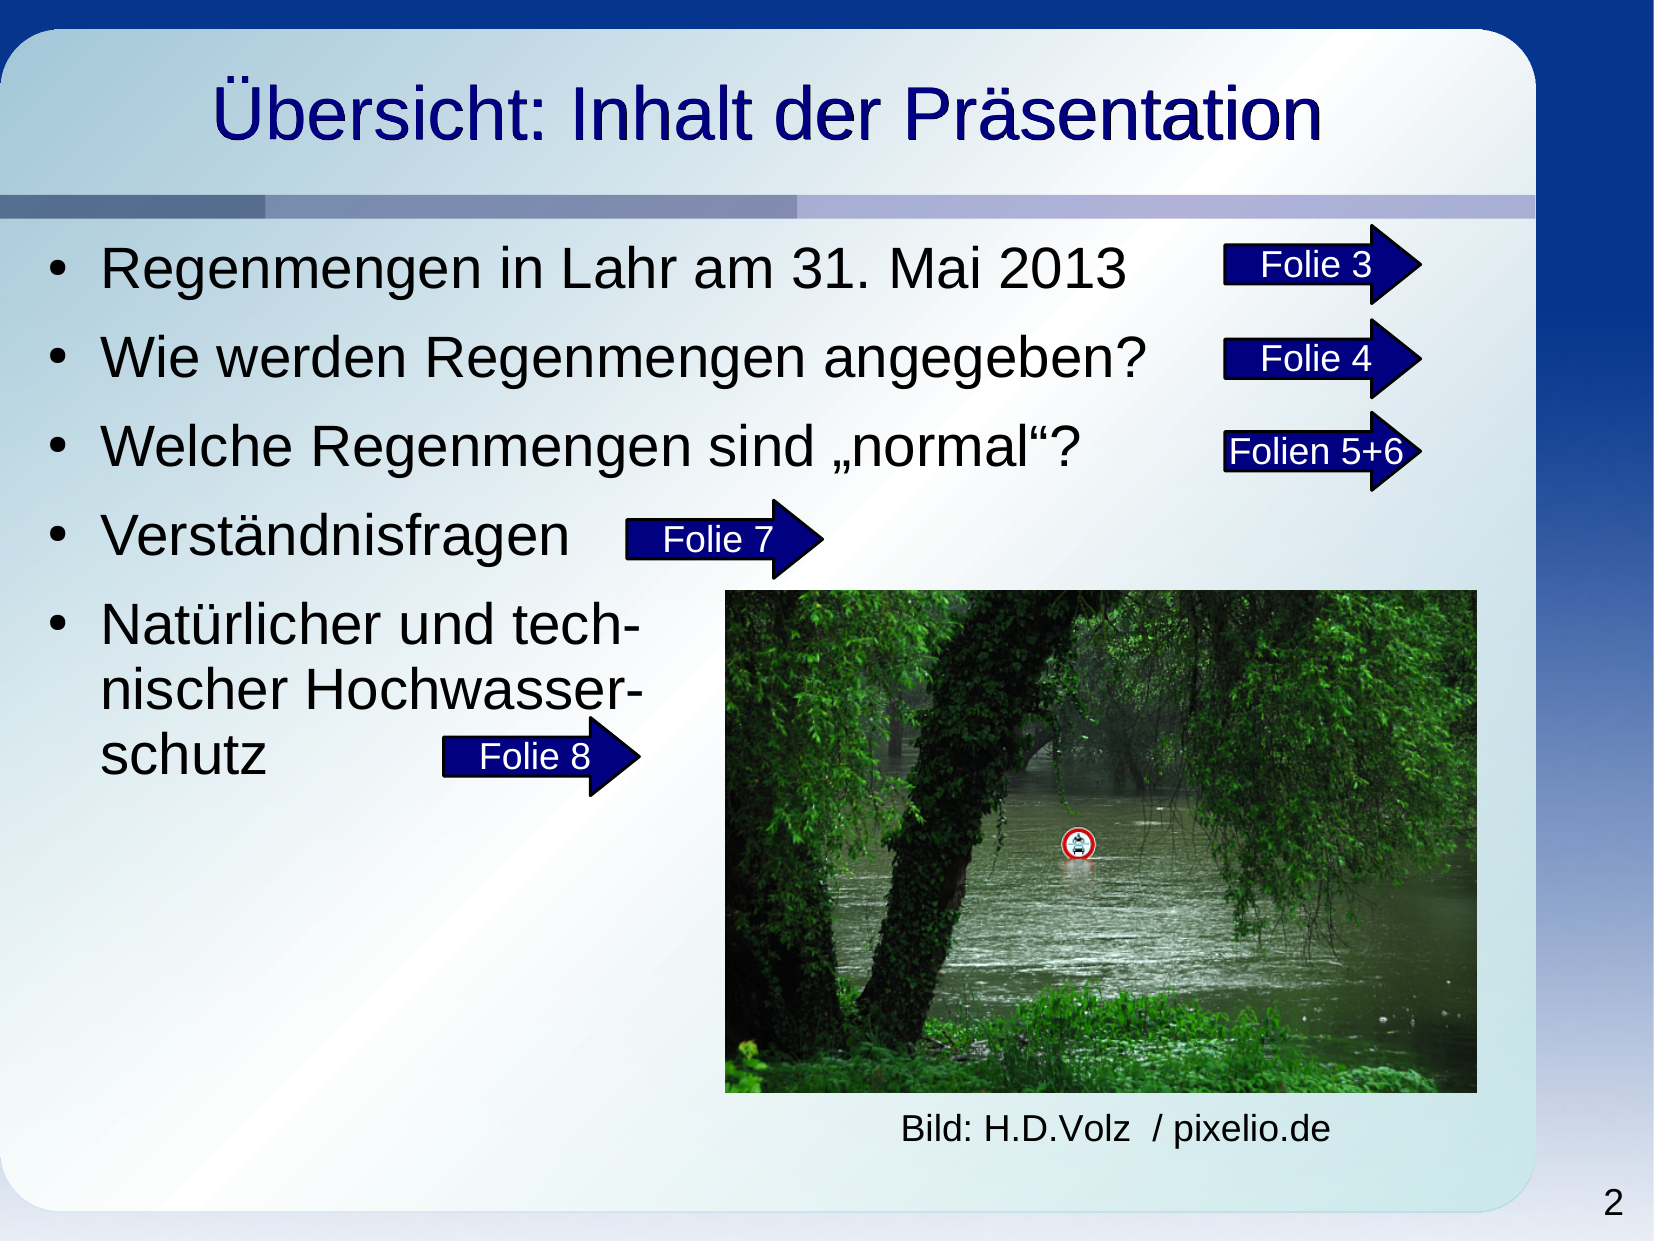

# Übersicht: Inhalt der Präsentation
Folie 3
Regenmengen in Lahr am 31. Mai 2013
Wie werden Regenmengen angegeben?
Welche Regenmengen sind „normal“?
Verständnisfragen
Natürlicher und tech-
nischer Hochwasser-
schutz
Folie 4
Folien 5+6
Folie 7
Folie 8
Bild: H.D.Volz / pixelio.de
2